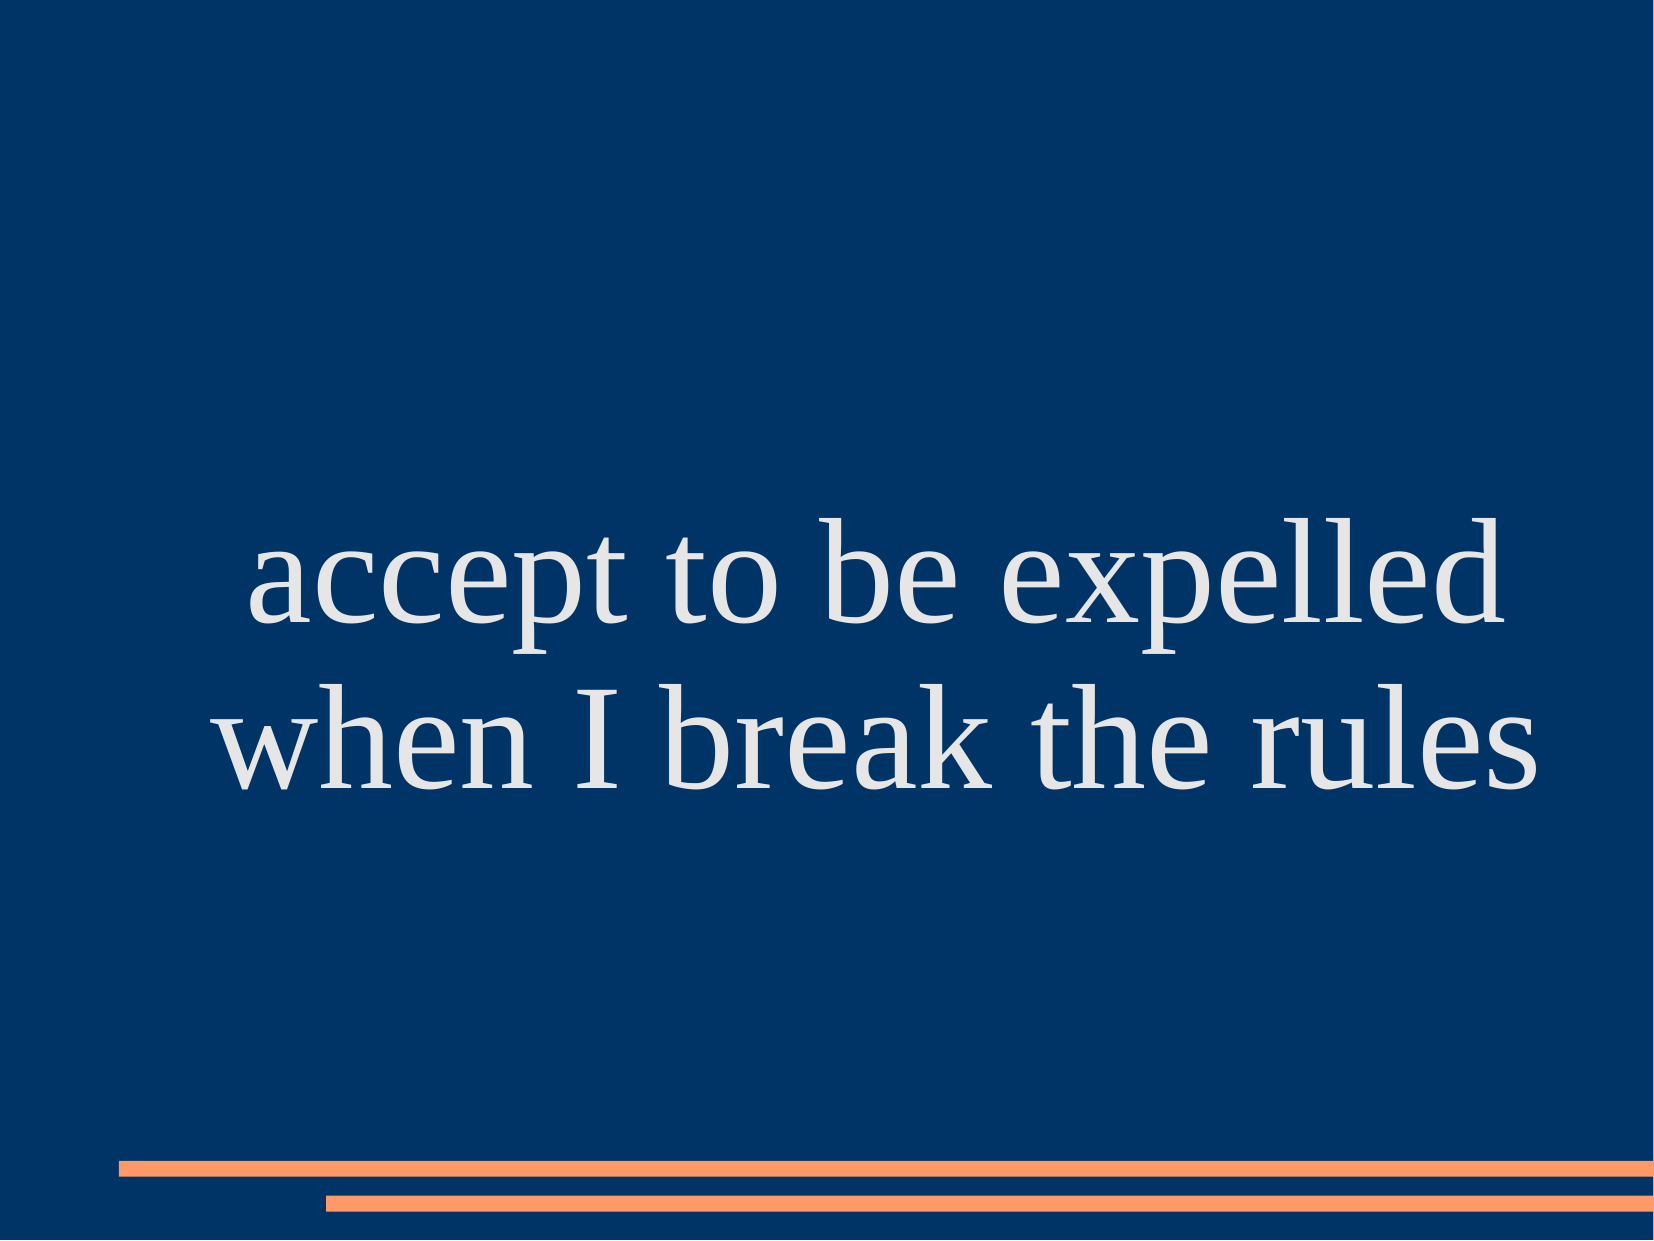

#
accept to be expelled when I break the rules